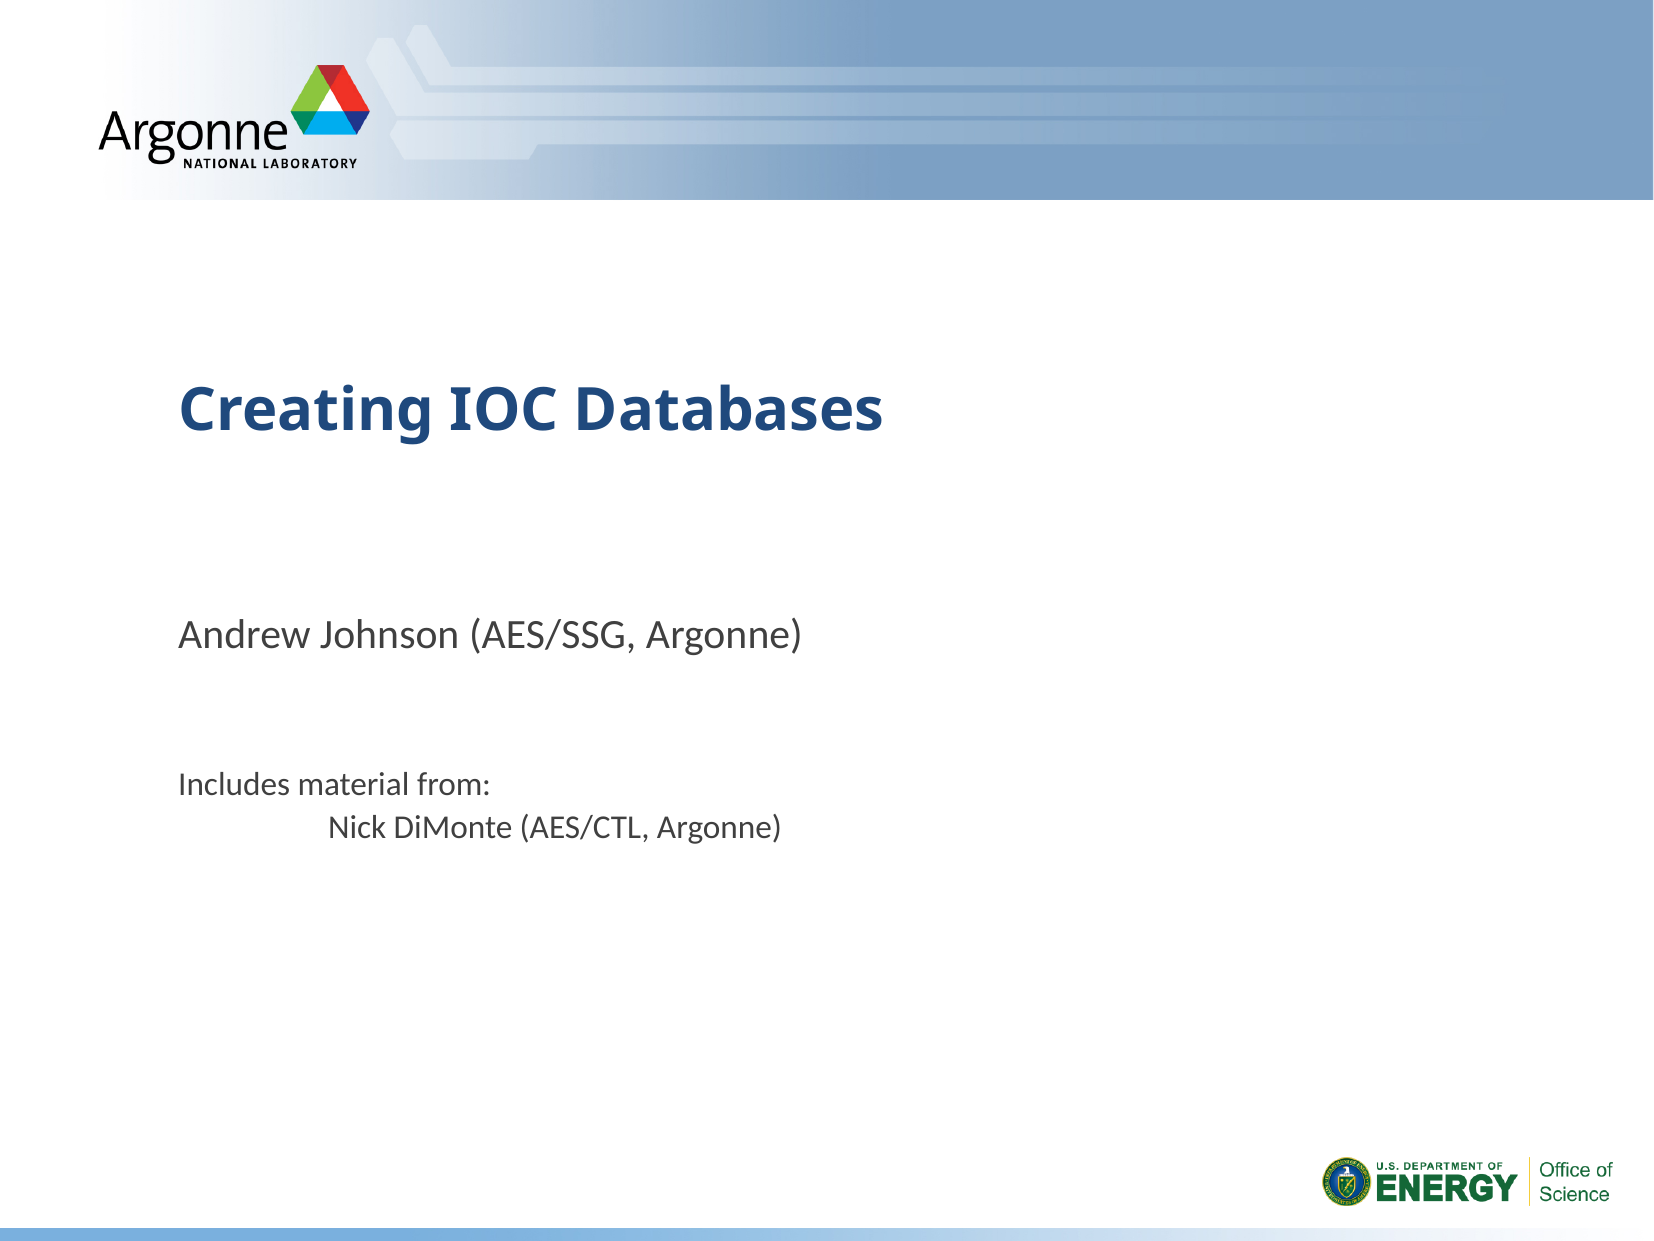

# Creating IOC Databases
Andrew Johnson (AES/SSG, Argonne)
Includes material from:
	Nick DiMonte (AES/CTL, Argonne)